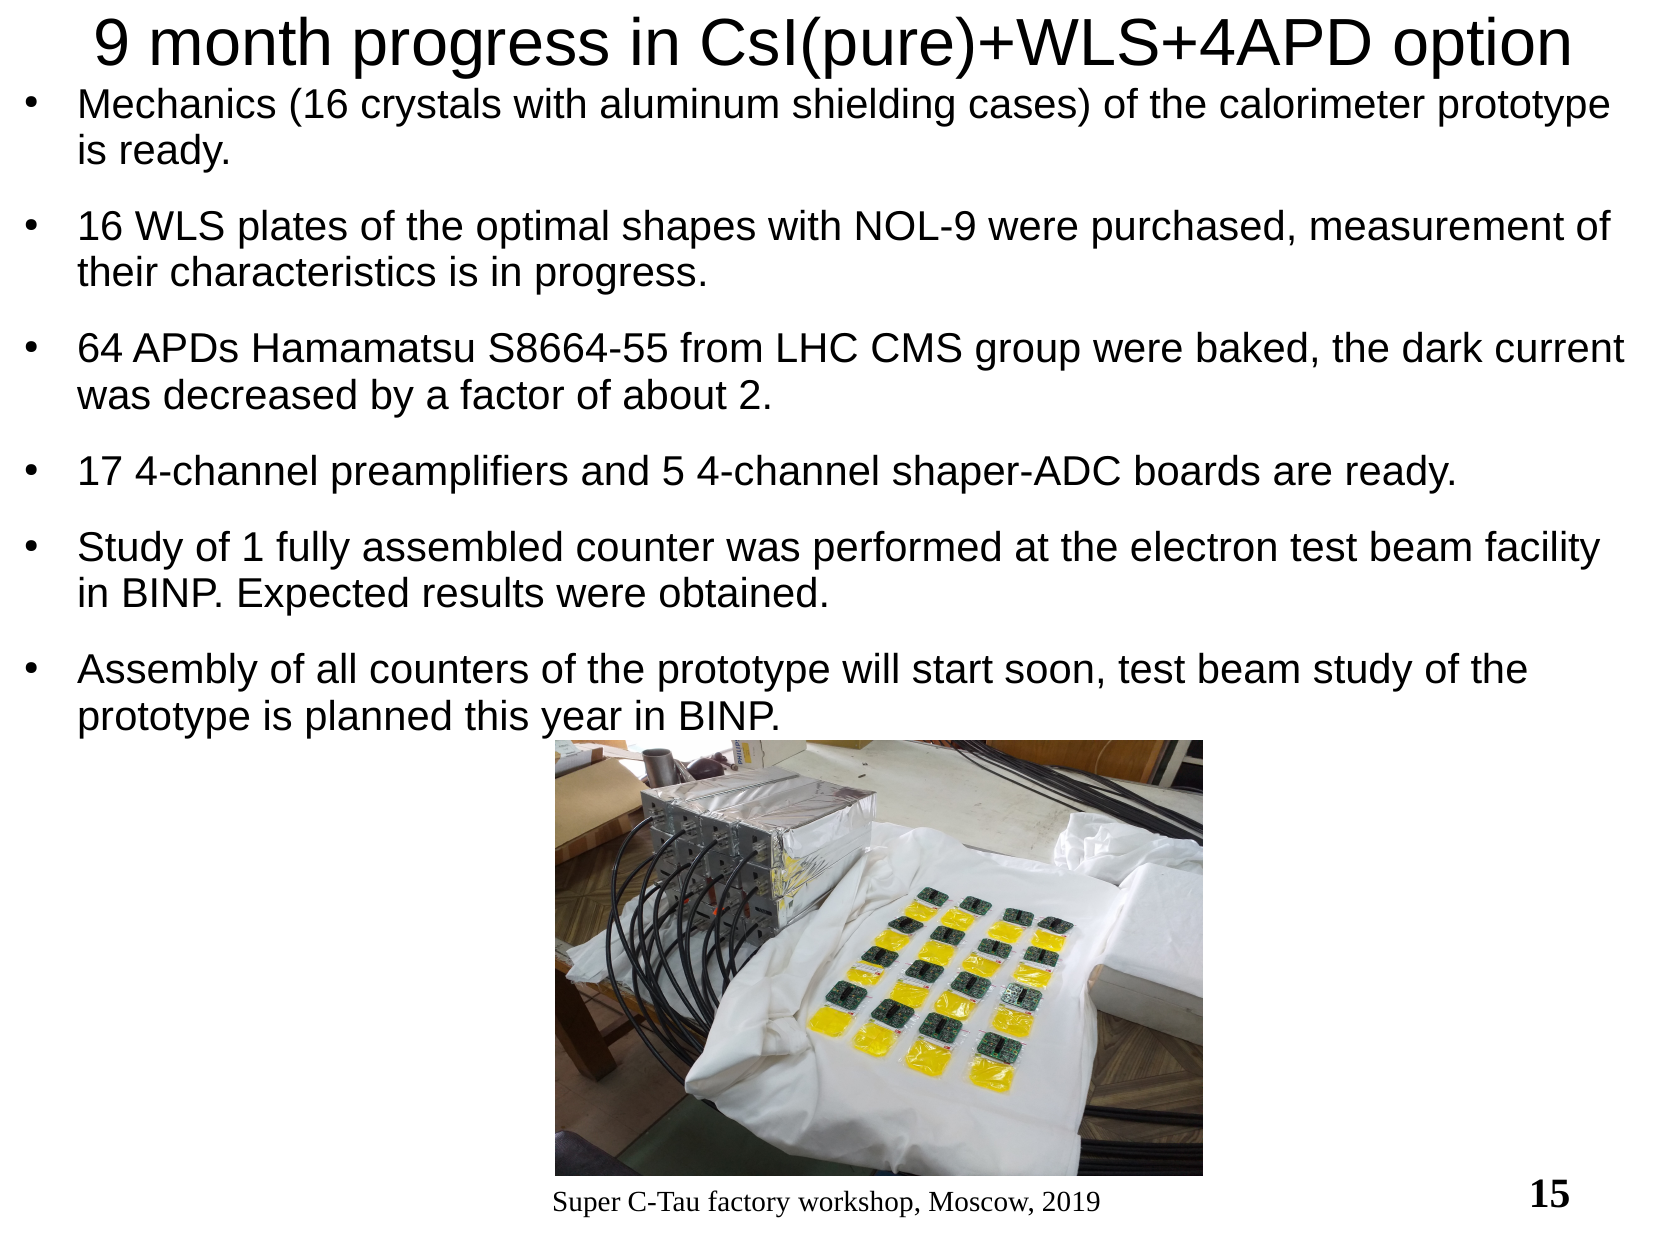

# 9 month progress in CsI(pure)+WLS+4APD option
Mechanics (16 crystals with aluminum shielding cases) of the calorimeter prototype is ready.
16 WLS plates of the optimal shapes with NOL-9 were purchased, measurement of their characteristics is in progress.
64 APDs Hamamatsu S8664-55 from LHC CMS group were baked, the dark current was decreased by a factor of about 2.
17 4-channel preamplifiers and 5 4-channel shaper-ADC boards are ready.
Study of 1 fully assembled counter was performed at the electron test beam facility in BINP. Expected results were obtained.
Assembly of all counters of the prototype will start soon, test beam study of the prototype is planned this year in BINP.
15
Super C-Tau factory workshop, Moscow, 2019